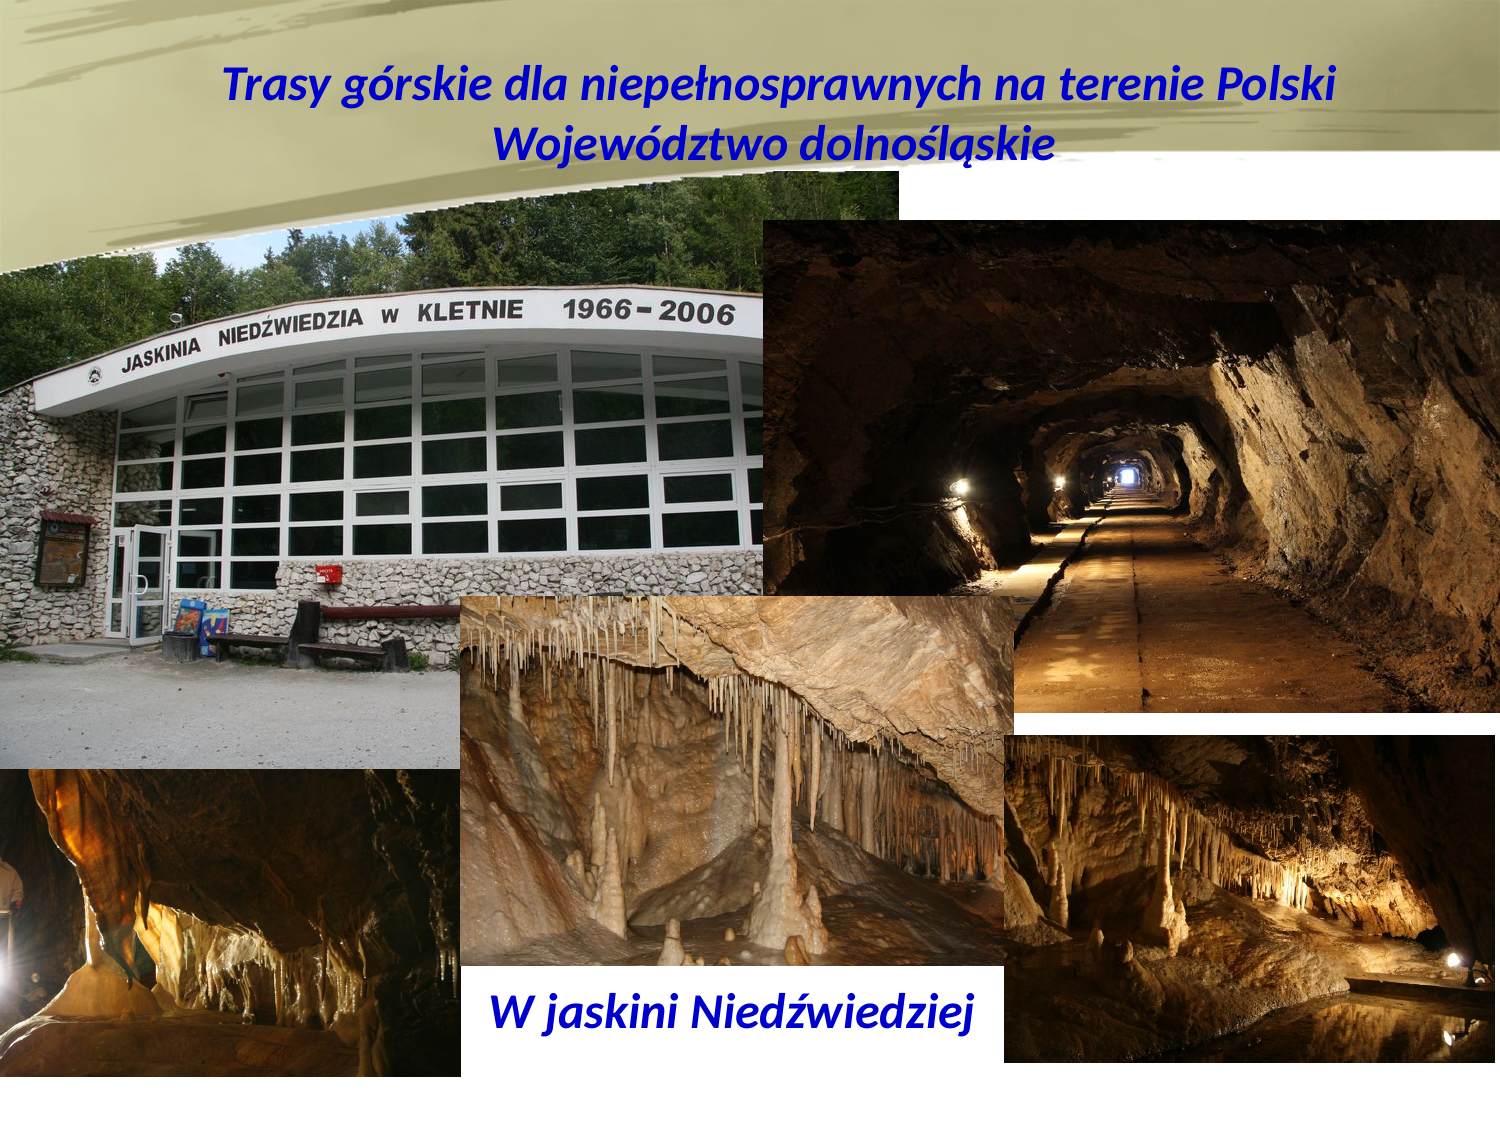

Trasy górskie dla niepełnosprawnych na terenie Polski
Województwo dolnośląskie
#
W jaskini Niedźwiedziej